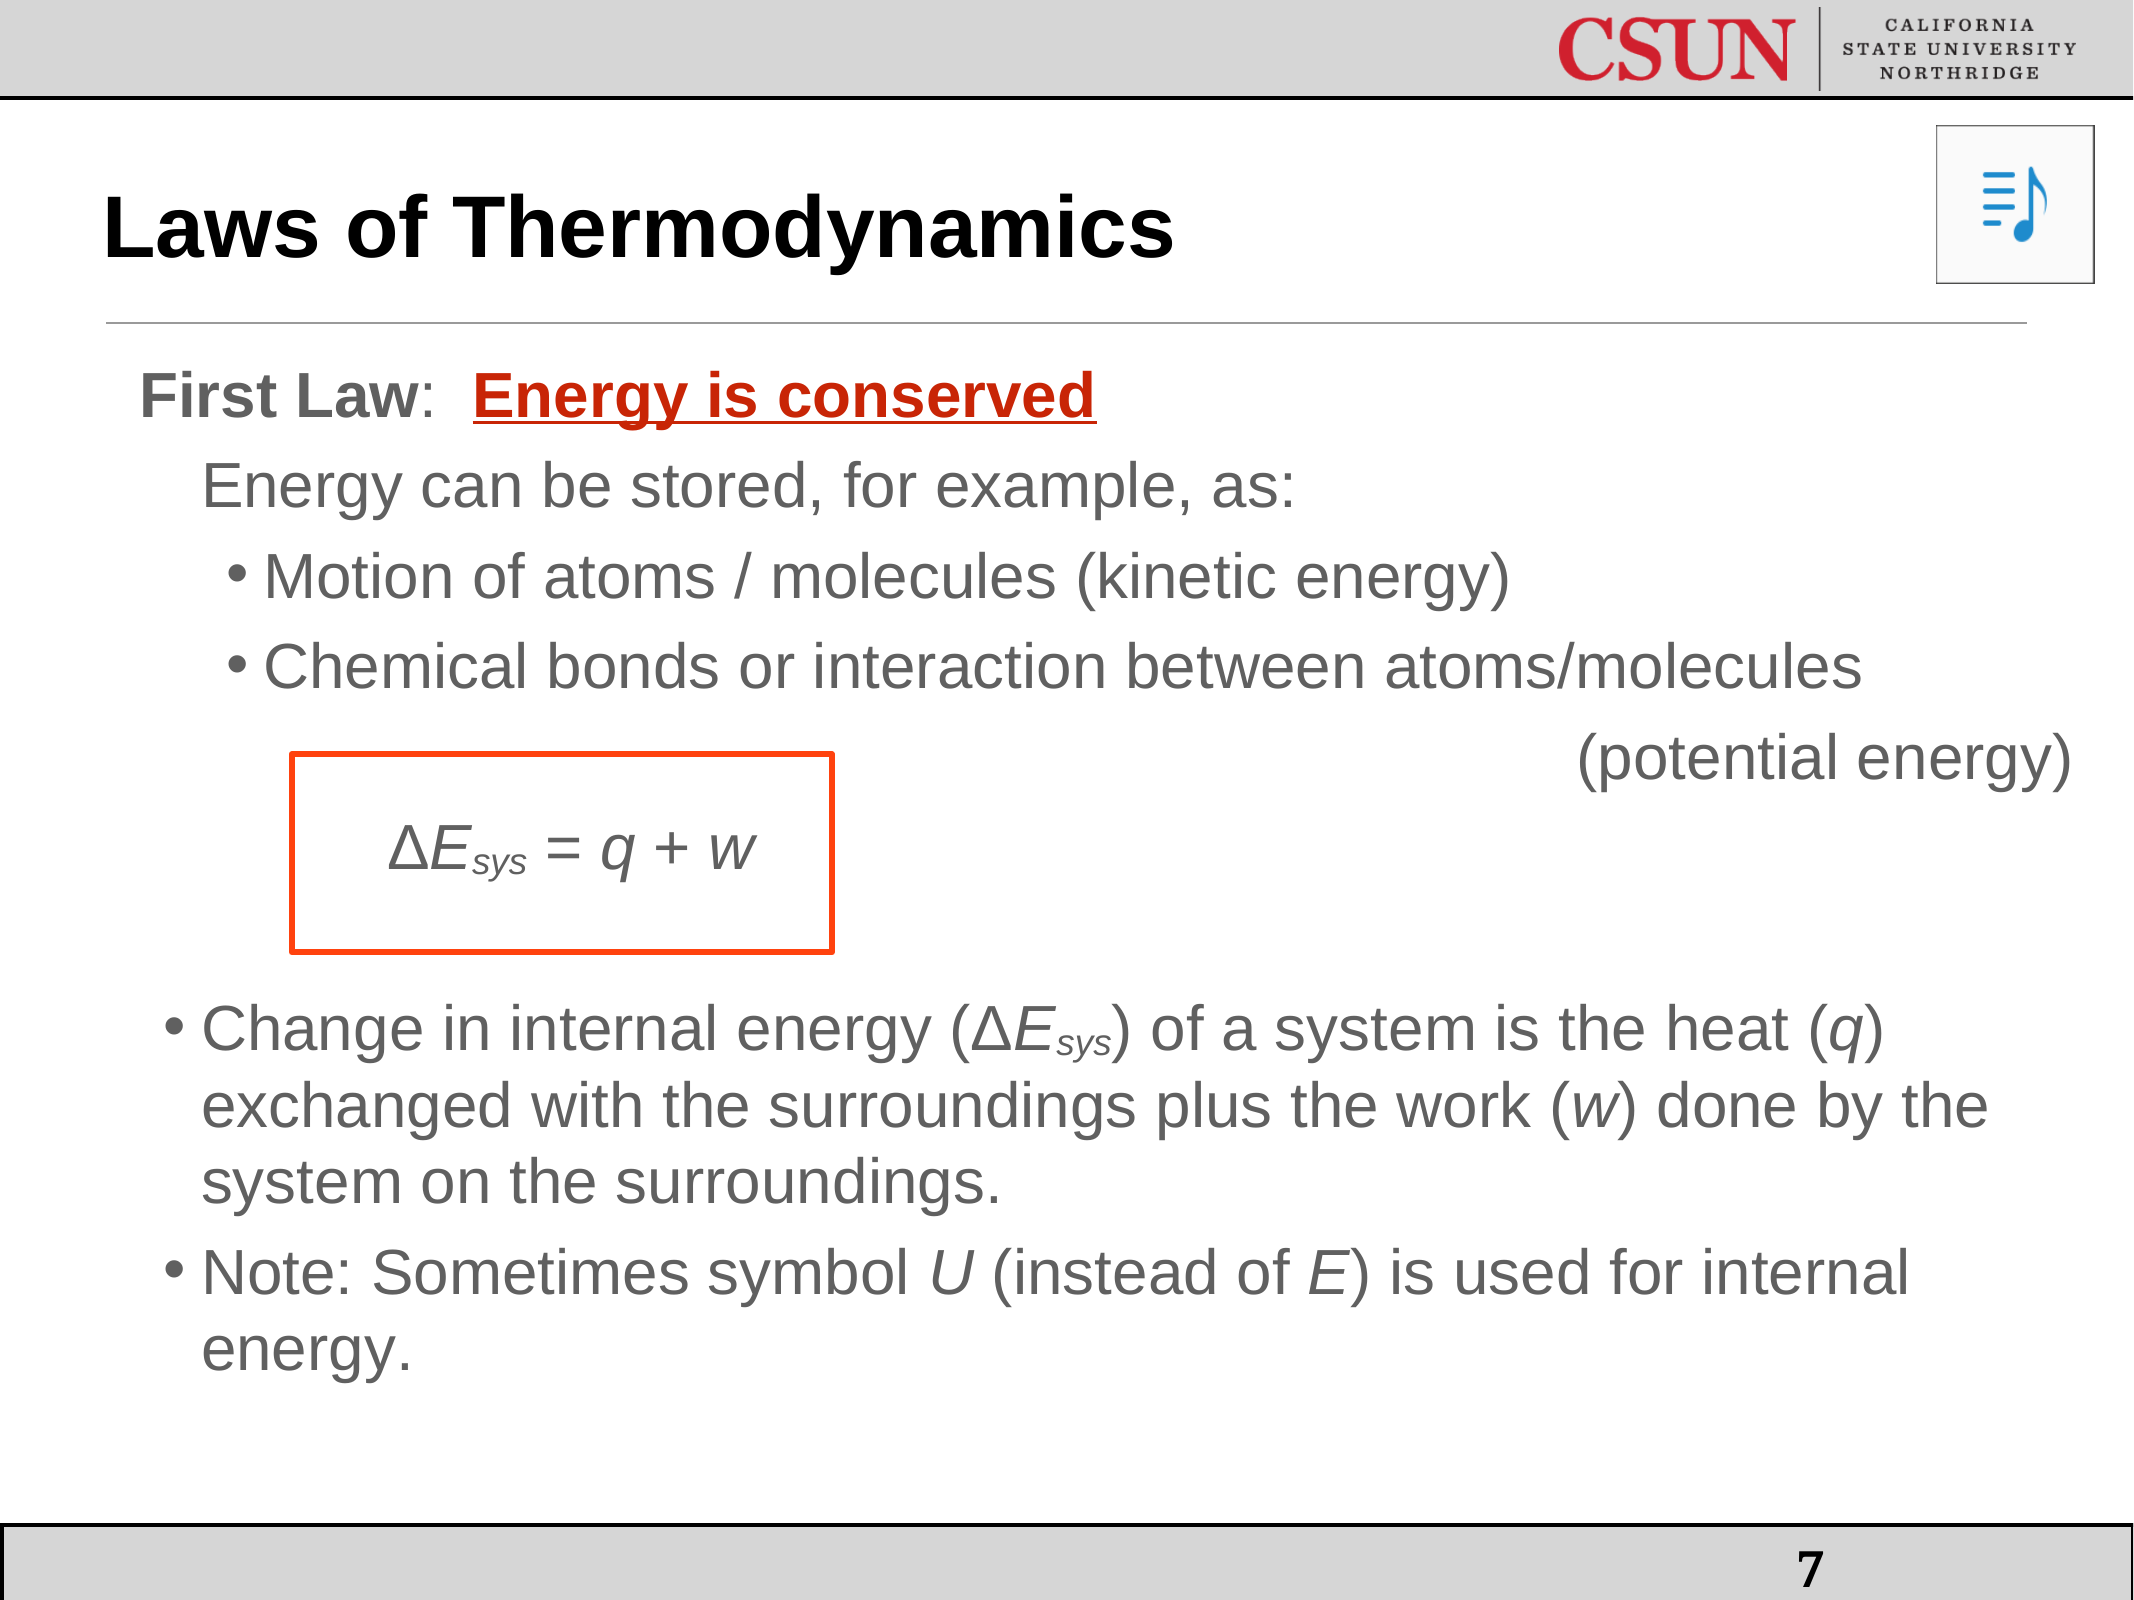

# Laws of Thermodynamics
First Law: Energy is conserved
Energy can be stored, for example, as:
Motion of atoms / molecules (kinetic energy)
Chemical bonds or interaction between atoms/molecules
 (potential energy)
ΔEsys = q + w
Change in internal energy (ΔEsys) of a system is the heat (q) exchanged with the surroundings plus the work (w) done by the system on the surroundings.
Note: Sometimes symbol U (instead of E) is used for internal energy.
7